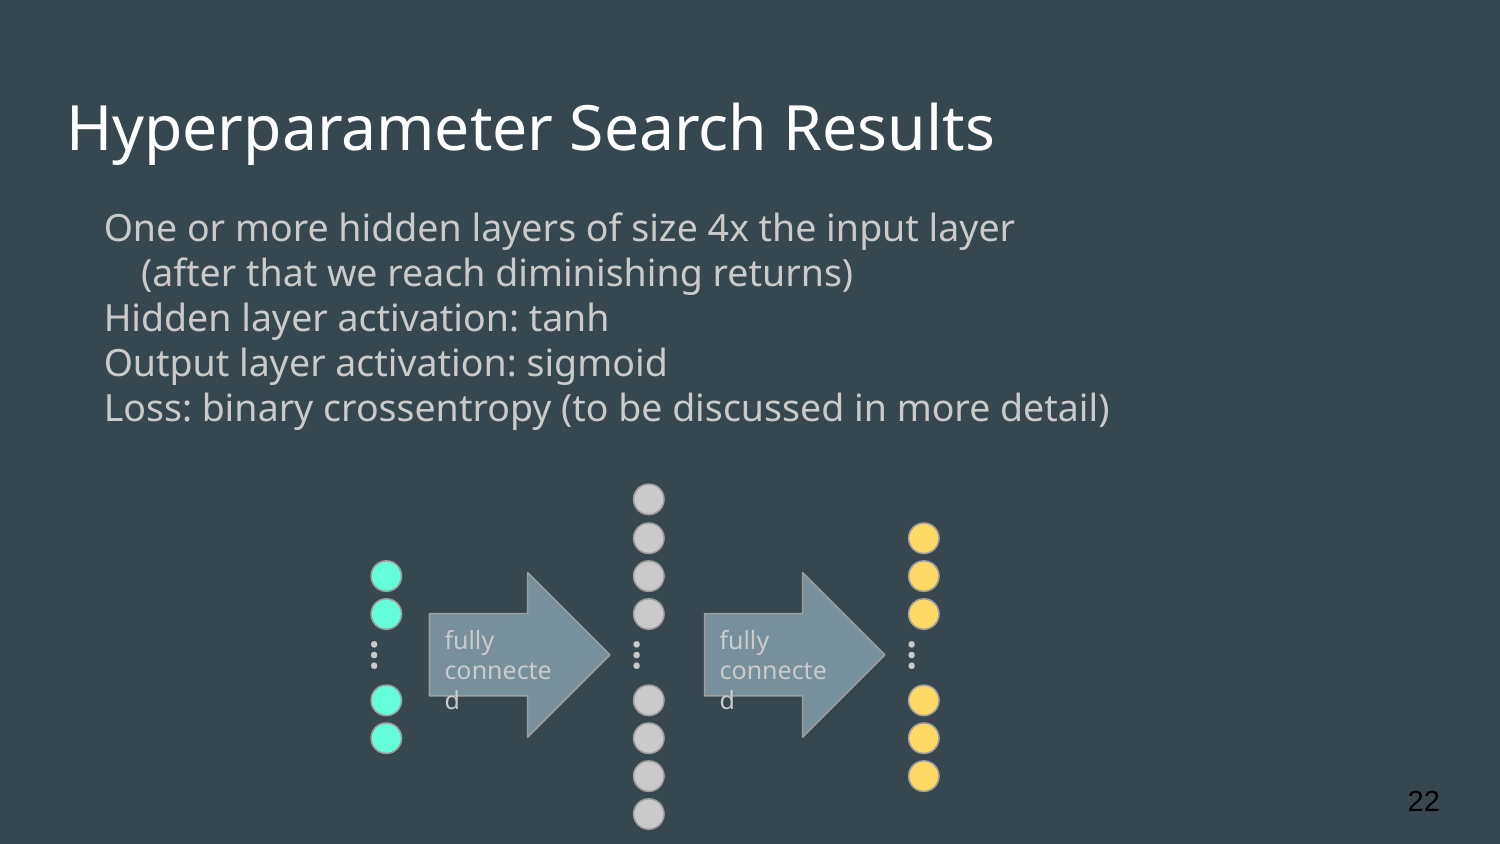

# Hyperparameter Search Results
One or more hidden layers of size 4x the input layer
(after that we reach diminishing returns)
Hidden layer activation: tanh
Output layer activation: sigmoid
Loss: binary crossentropy (to be discussed in more detail)
fully connected
fully connected
…
…
…